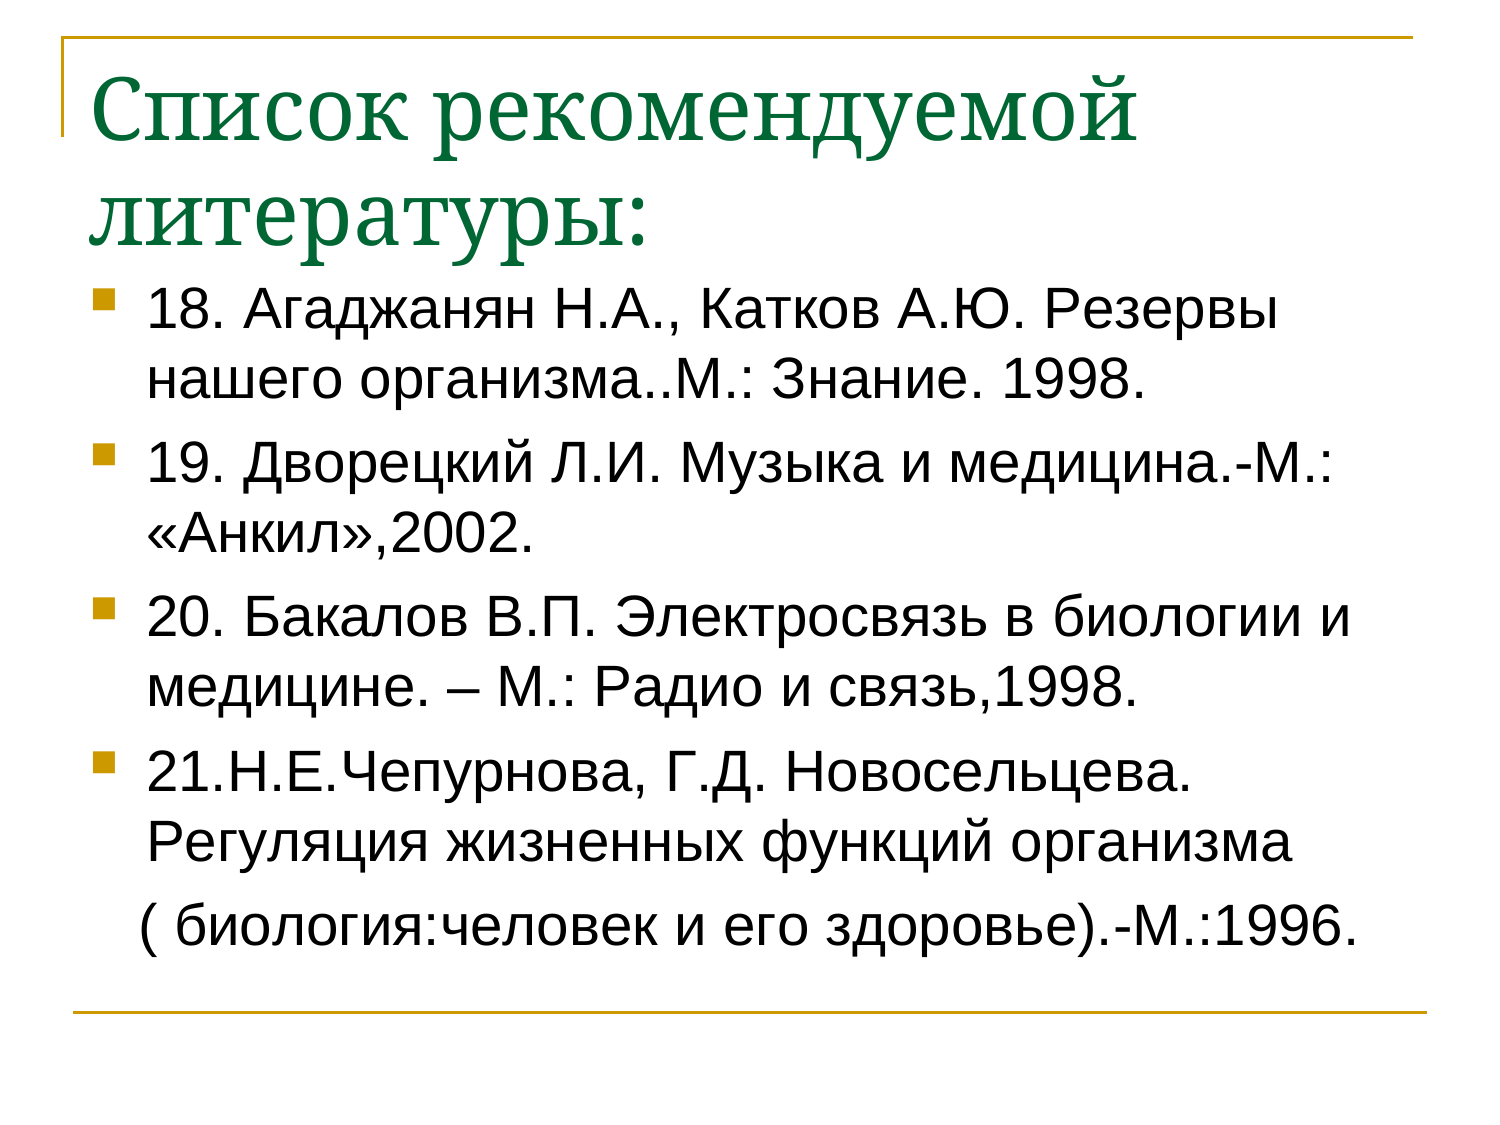

# Список рекомендуемой литературы:
18. Агаджанян Н.А., Катков А.Ю. Резервы нашего организма..М.: Знание. 1998.
19. Дворецкий Л.И. Музыка и медицина.-М.: «Анкил»,2002.
20. Бакалов В.П. Электросвязь в биологии и медицине. – М.: Радио и связь,1998.
21.Н.Е.Чепурнова, Г.Д. Новосельцева. Регуляция жизненных функций организма
 ( биология:человек и его здоровье).-М.:1996.